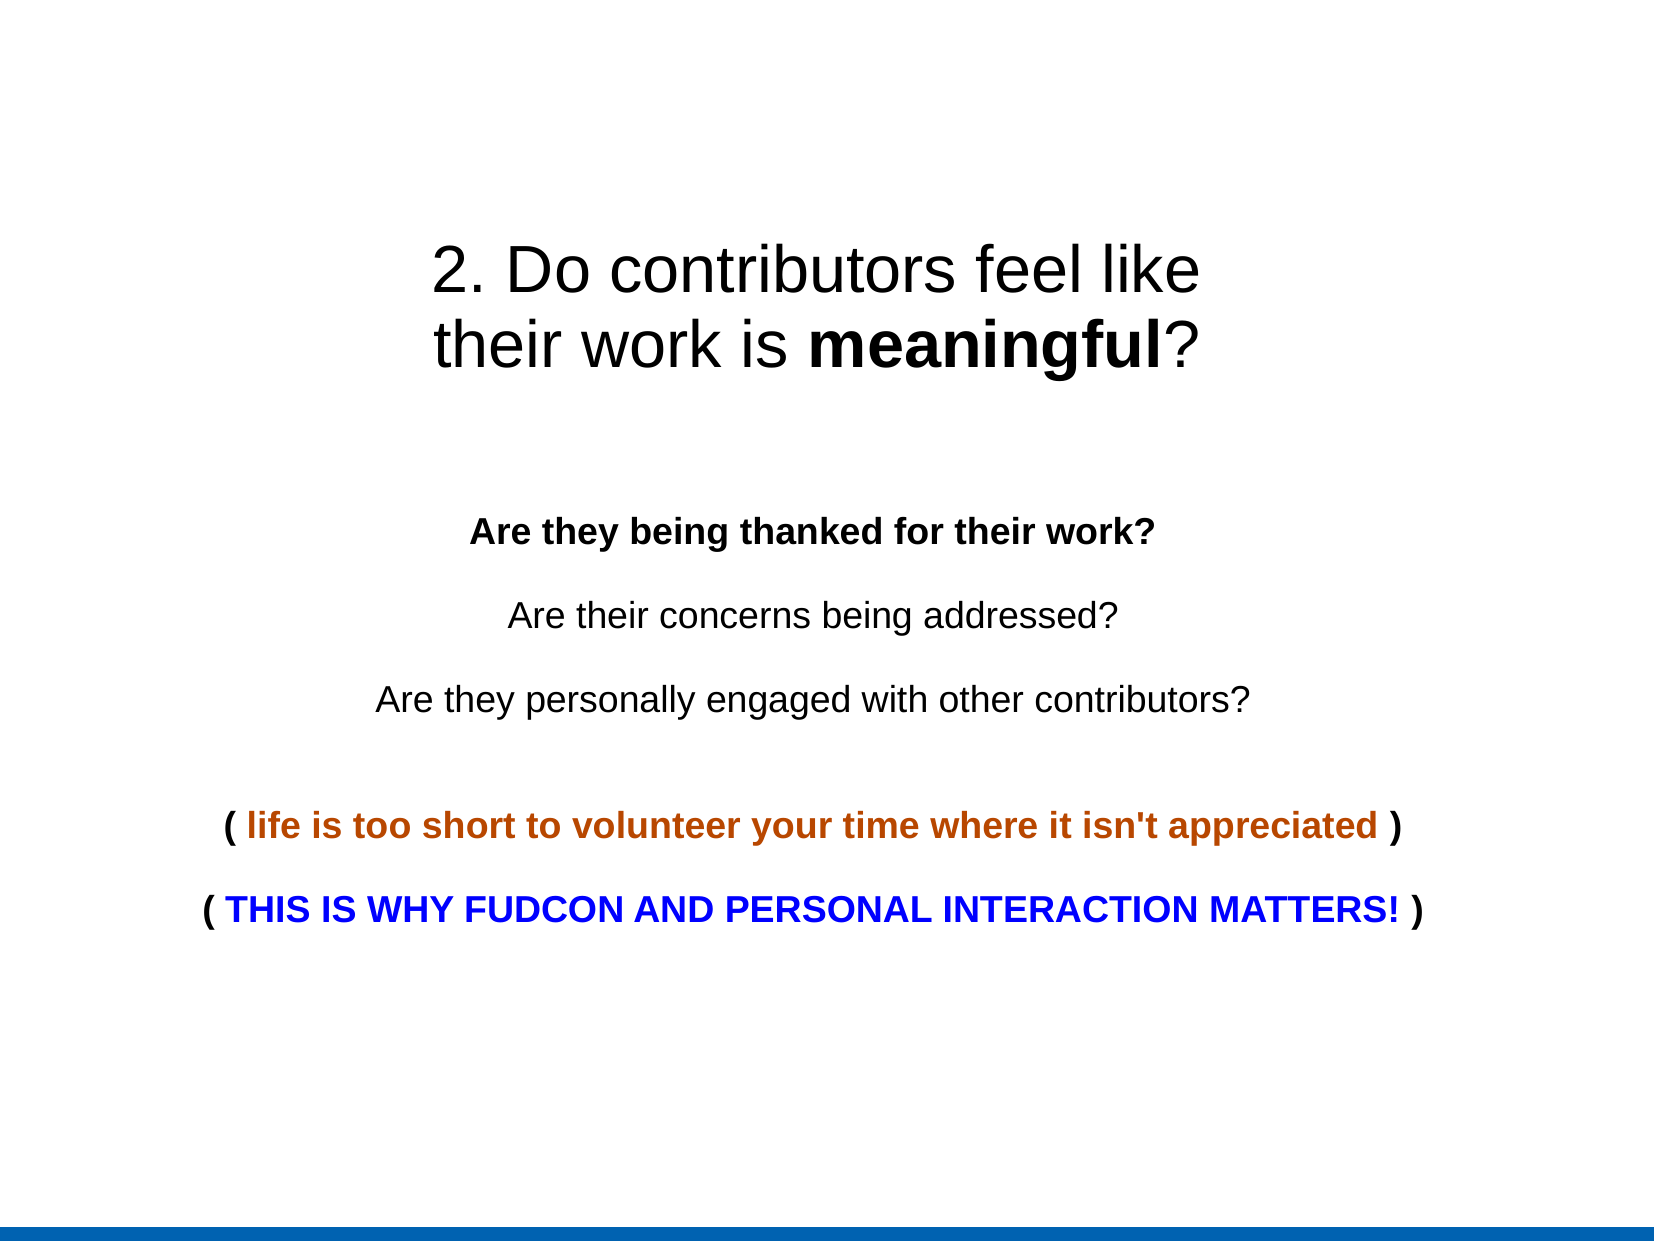

2. Do contributors feel like
their work is meaningful?
Are they being thanked for their work?
Are their concerns being addressed?
Are they personally engaged with other contributors?
( life is too short to volunteer your time where it isn't appreciated )
( THIS IS WHY FUDCON AND PERSONAL INTERACTION MATTERS! )